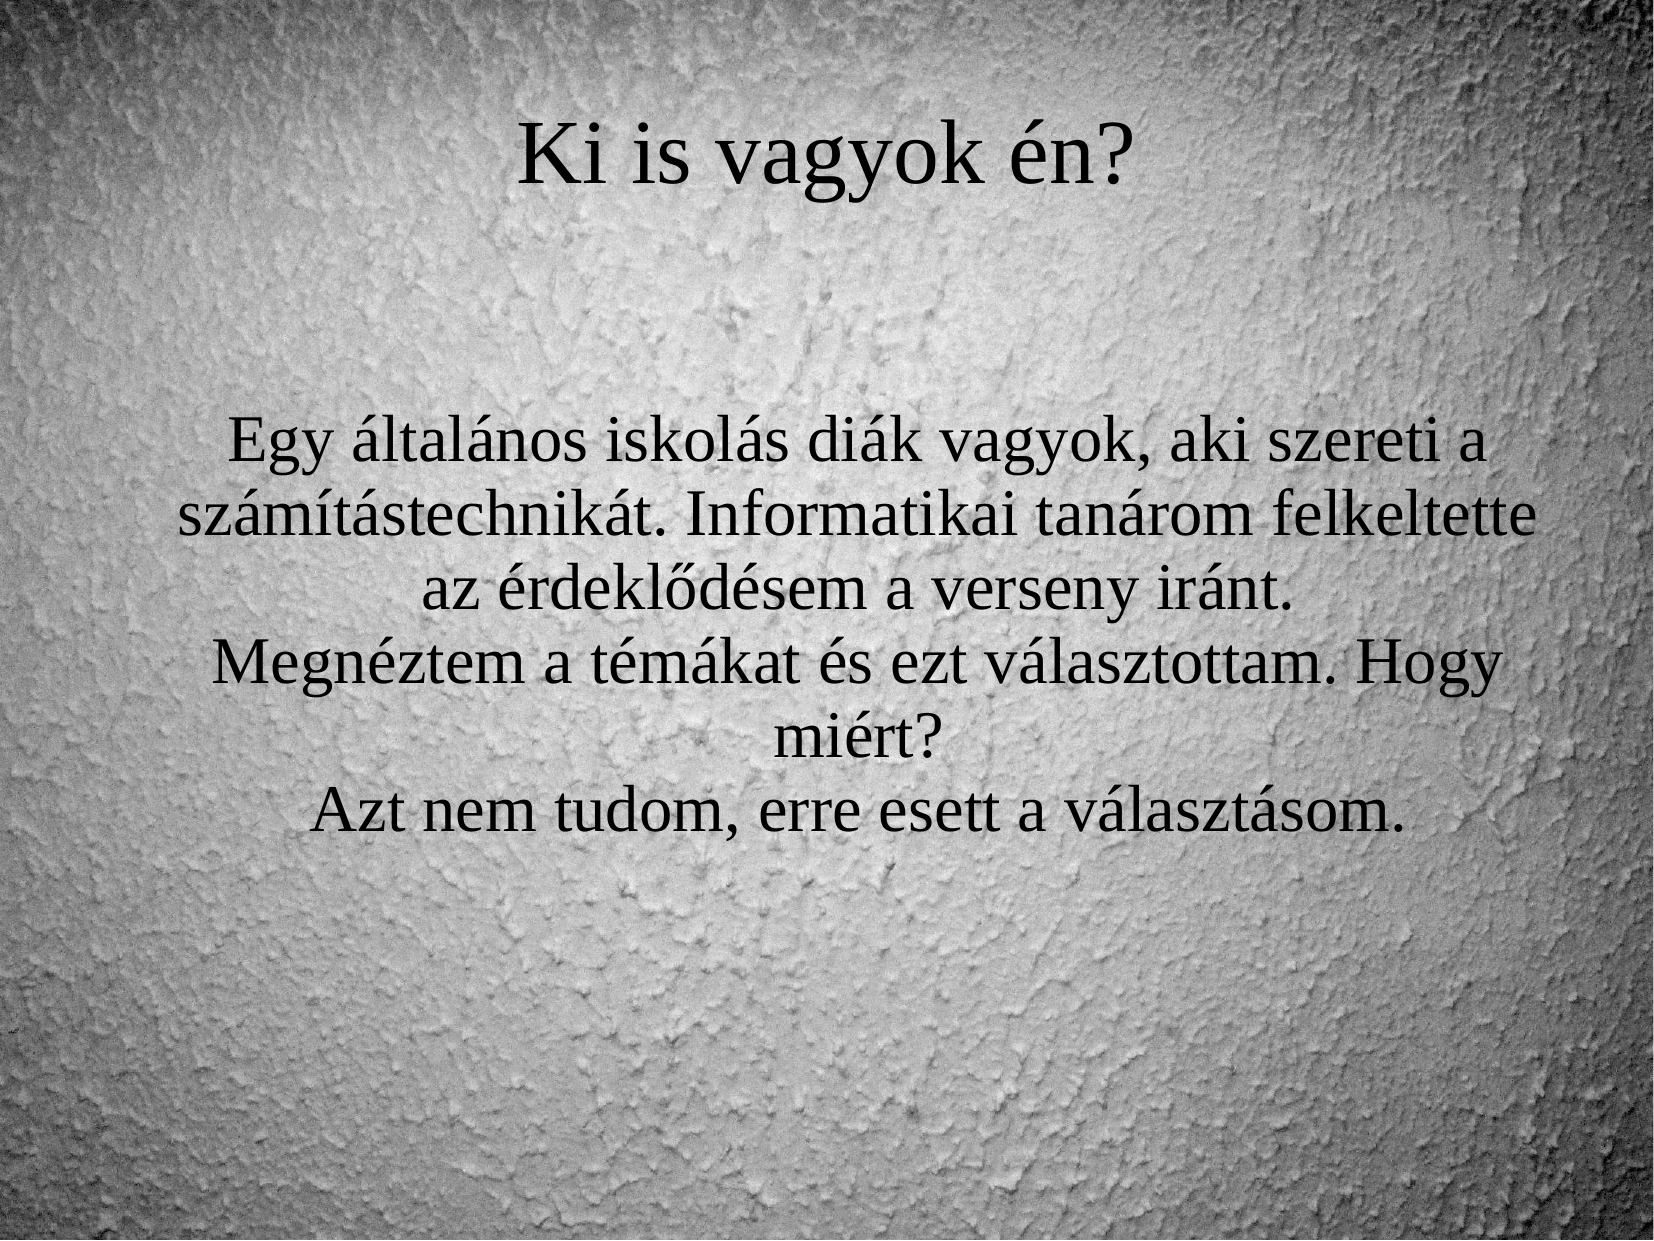

# Ki is vagyok én?
Egy általános iskolás diák vagyok, aki szereti a számítástechnikát. Informatikai tanárom felkeltette az érdeklődésem a verseny iránt.
Megnéztem a témákat és ezt választottam. Hogy miért?
Azt nem tudom, erre esett a választásom.